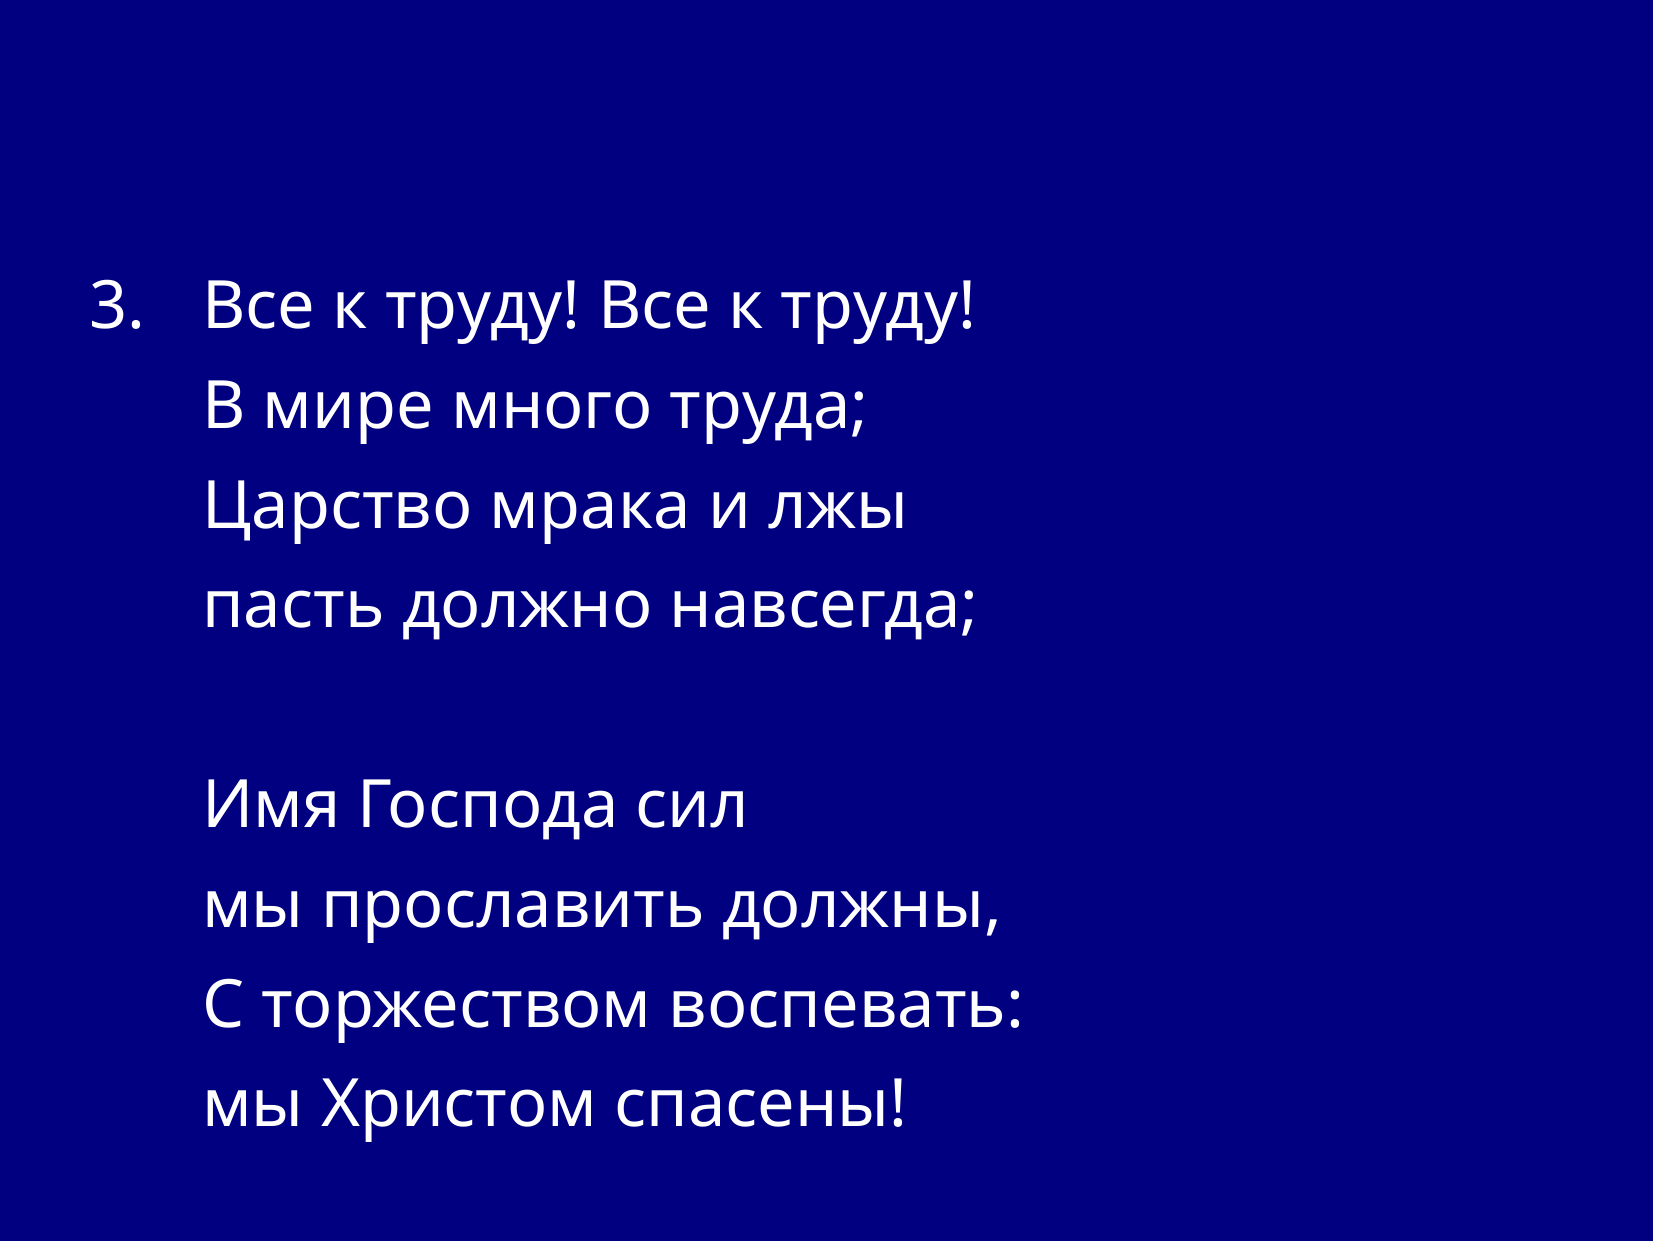

3.	Все к труду! Все к труду!
	В мире много труда;
	Царство мрака и лжы
	пасть должно навсегда;
	Имя Господа сил
	мы прославить должны,
	С торжеством воспевать:
	мы Христом спасены!